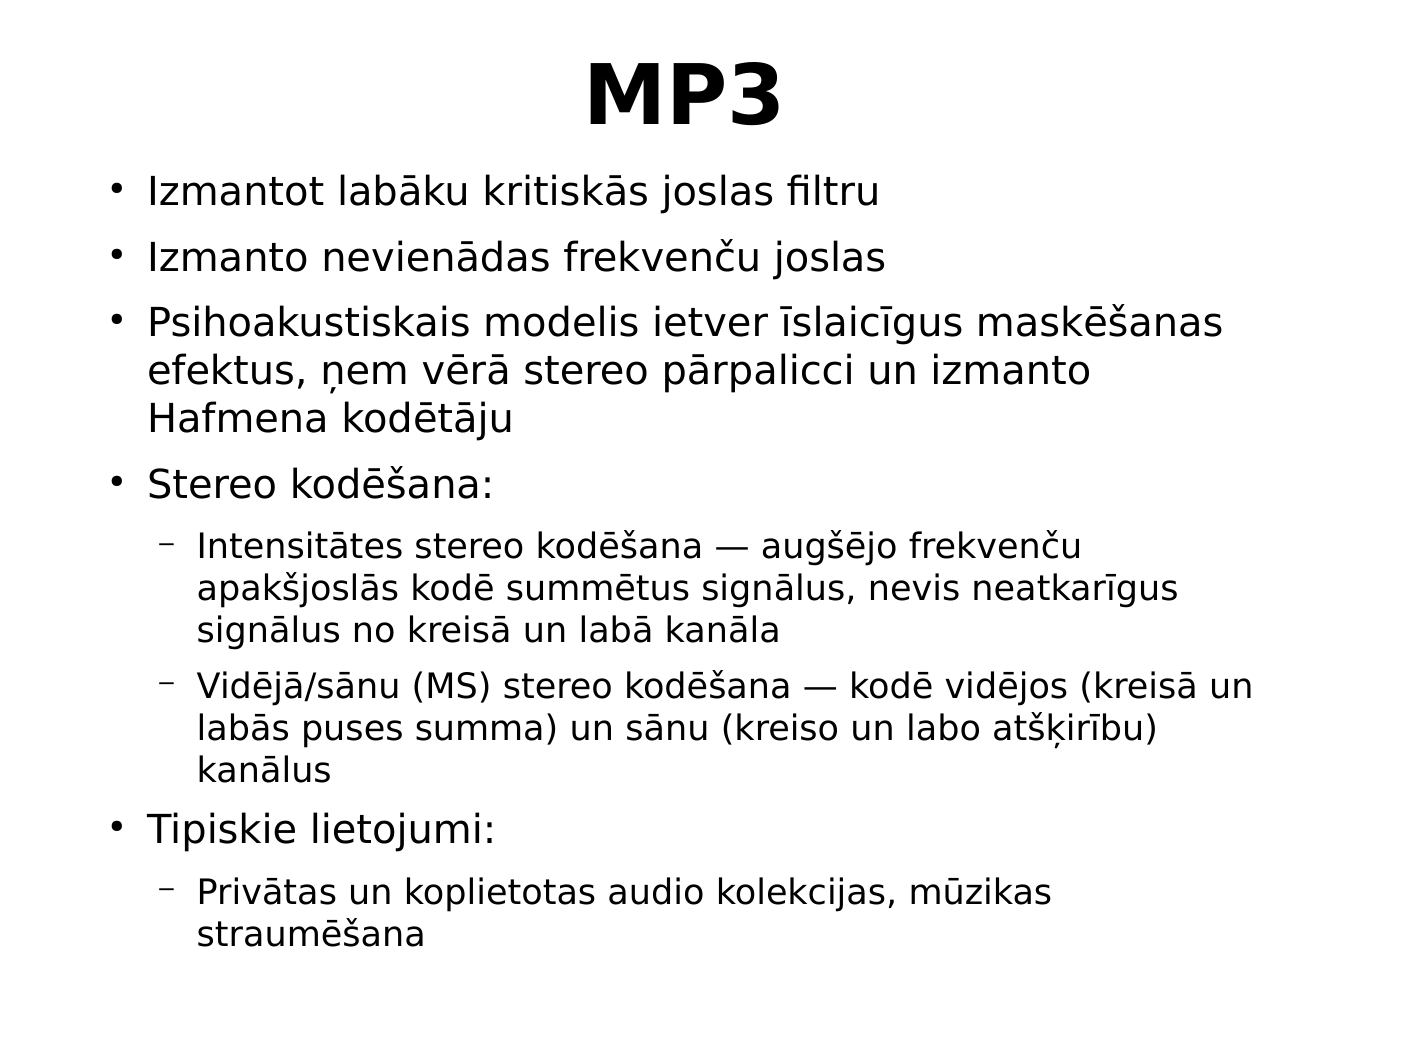

# MP3
Izmantot labāku kritiskās joslas filtru
Izmanto nevienādas frekvenču joslas
Psihoakustiskais modelis ietver īslaicīgus maskēšanas efektus, ņem vērā stereo pārpalicci un izmanto Hafmena kodētāju
Stereo kodēšana:
Intensitātes stereo kodēšana — augšējo frekvenču apakšjoslās kodē summētus signālus, nevis neatkarīgus signālus no kreisā un labā kanāla
Vidējā/sānu (MS) stereo kodēšana — kodē vidējos (kreisā un labās puses summa) un sānu (kreiso un labo atšķirību) kanālus
Tipiskie lietojumi:
Privātas un koplietotas audio kolekcijas, mūzikas straumēšana